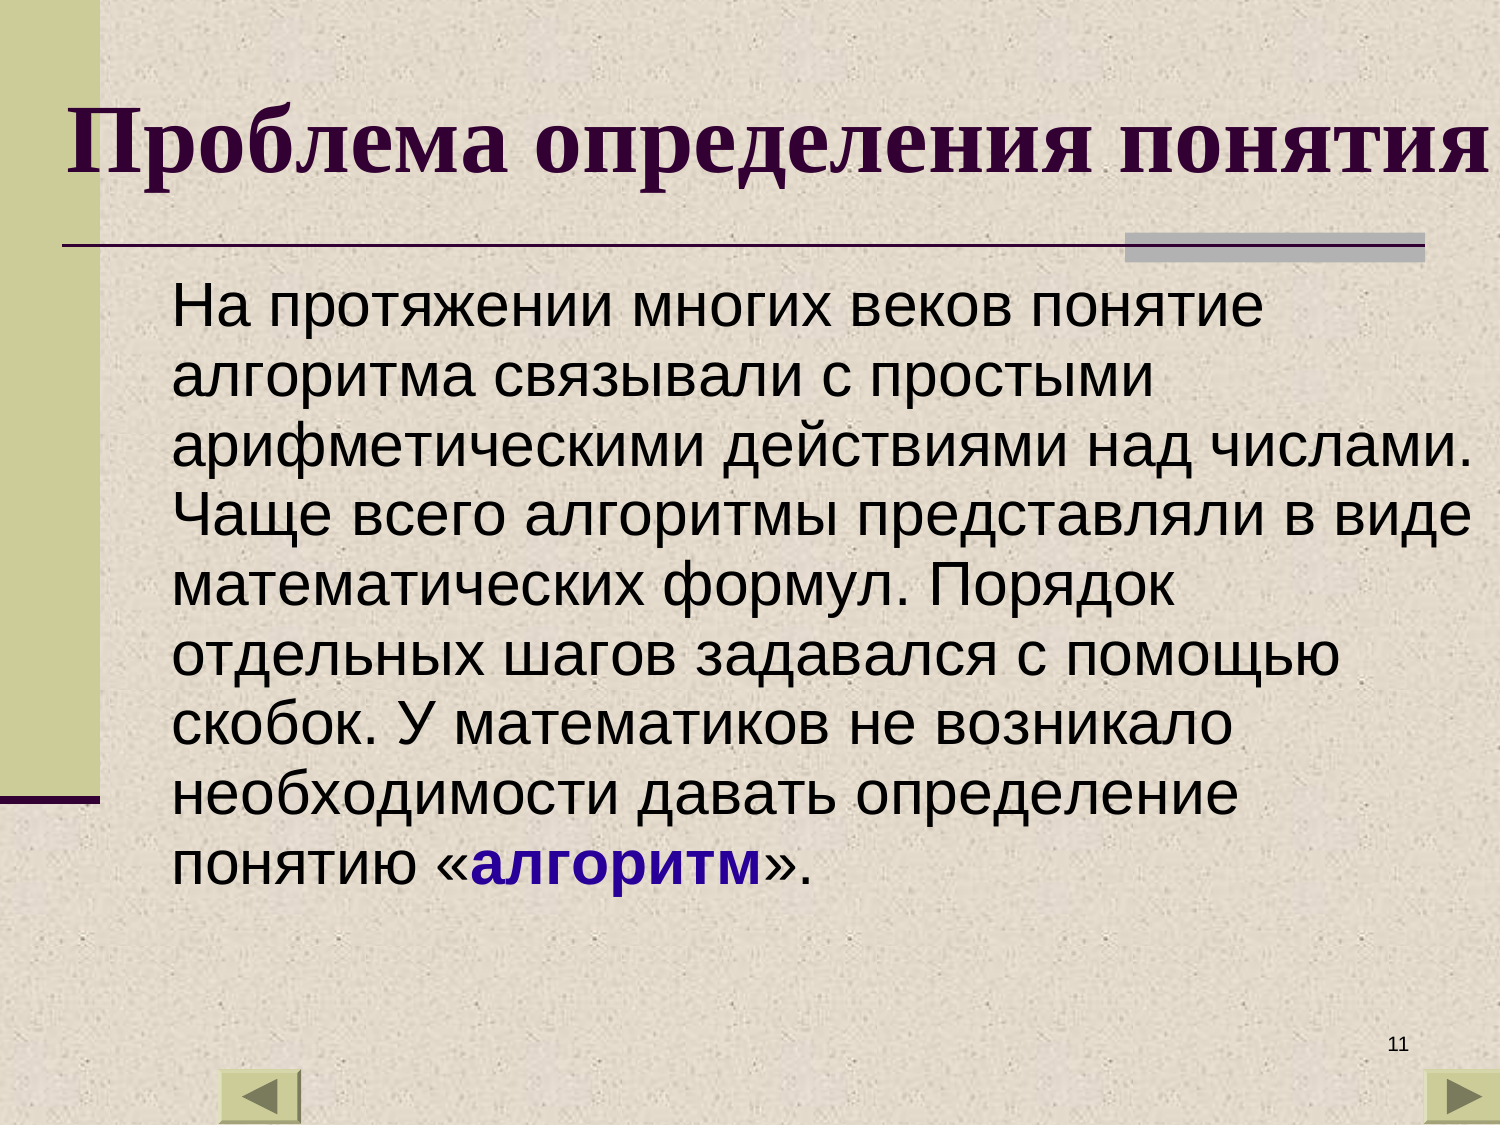

# Проблема определения понятия
	На протяжении многих веков понятие алгоритма связывали с простыми арифметическими действиями над числами. Чаще всего алгоритмы представляли в виде математических формул. Порядок отдельных шагов задавался с помощью скобок. У математиков не возникало необходимости давать определение понятию «алгоритм».
11